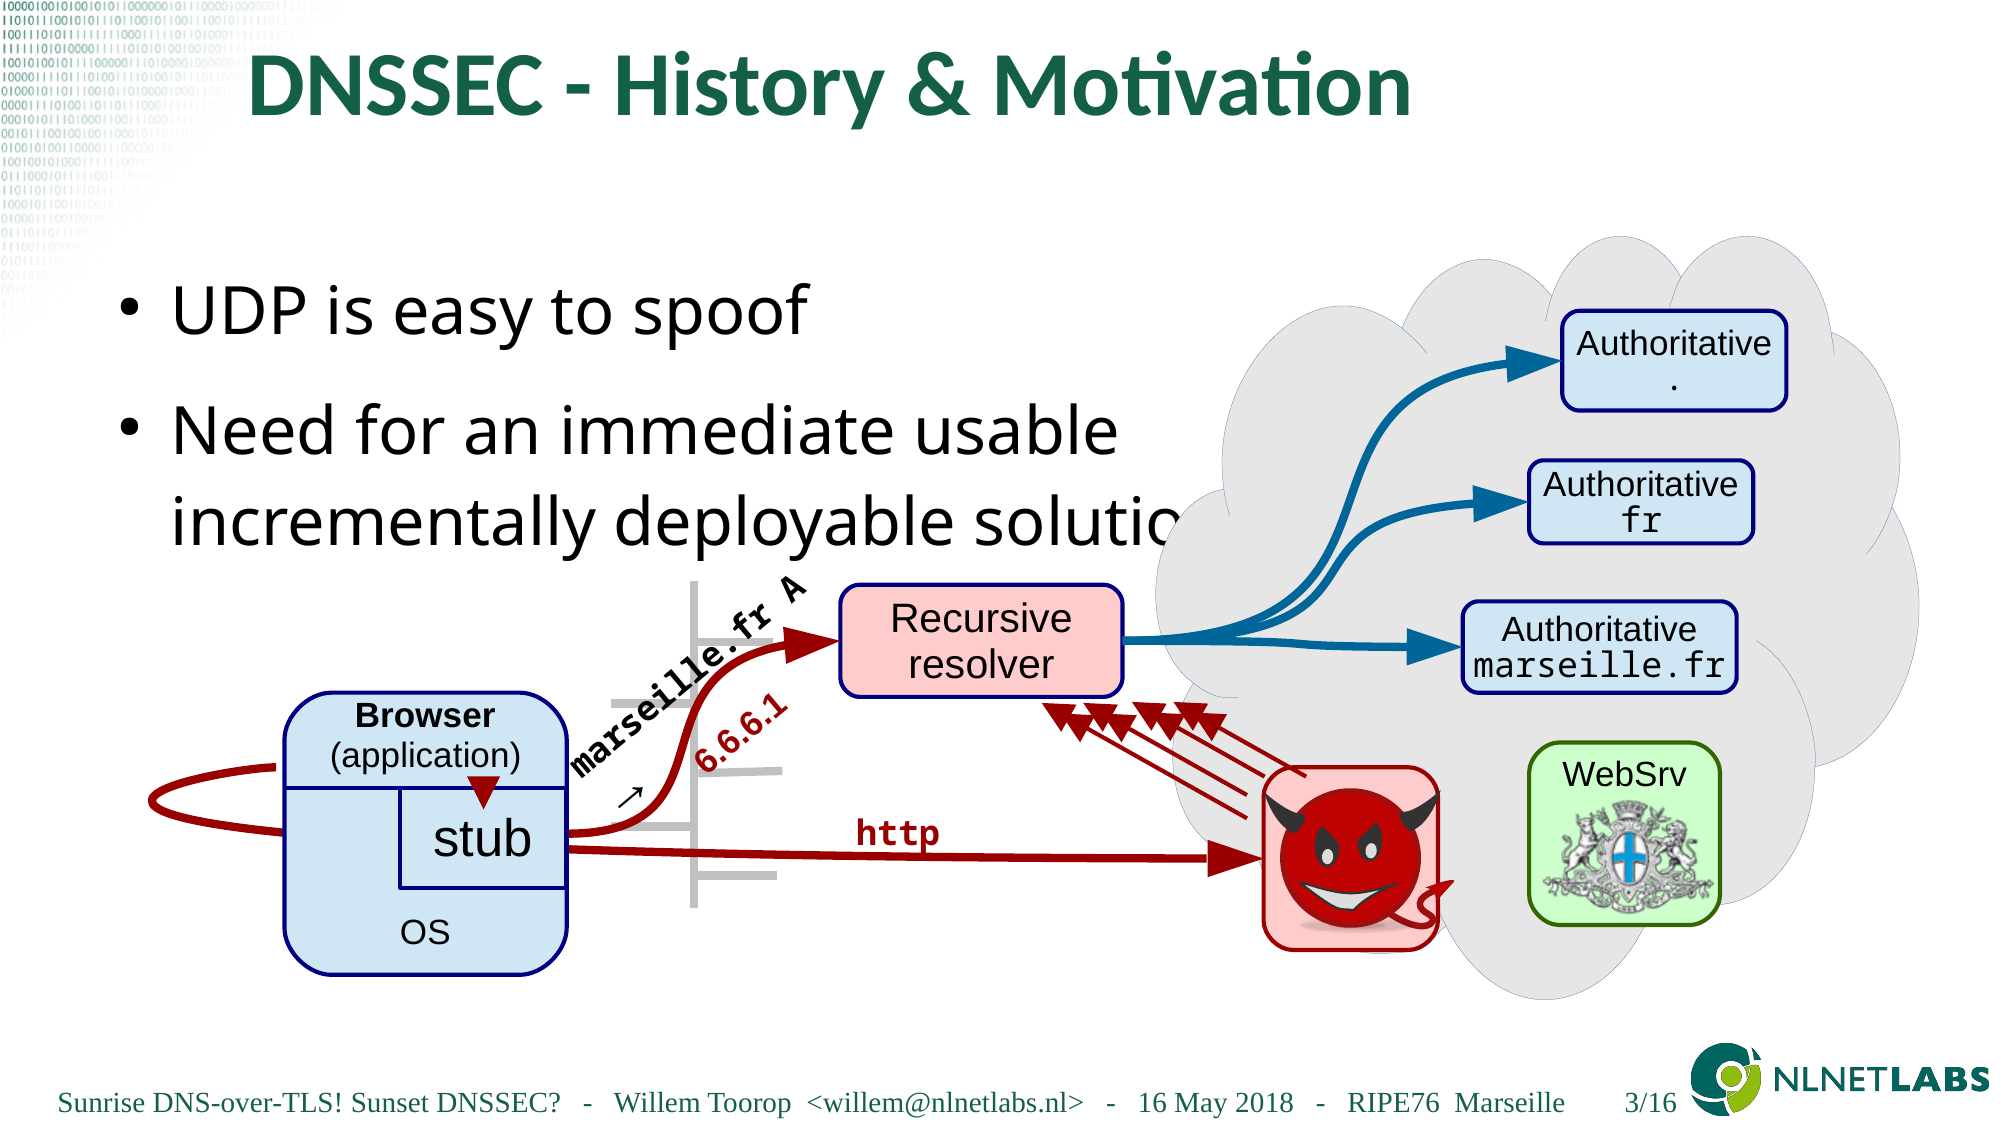

# DNSSEC - History & Motivation
UDP is easy to spoof
Need for an immediate usable
incrementally deployable solution
Sunrise DNS-over-TLS! Sunset DNSSEC? - Willem Toorop <willem@nlnetlabs.nl> - 16 May 2018 - RIPE76 Marseille
3